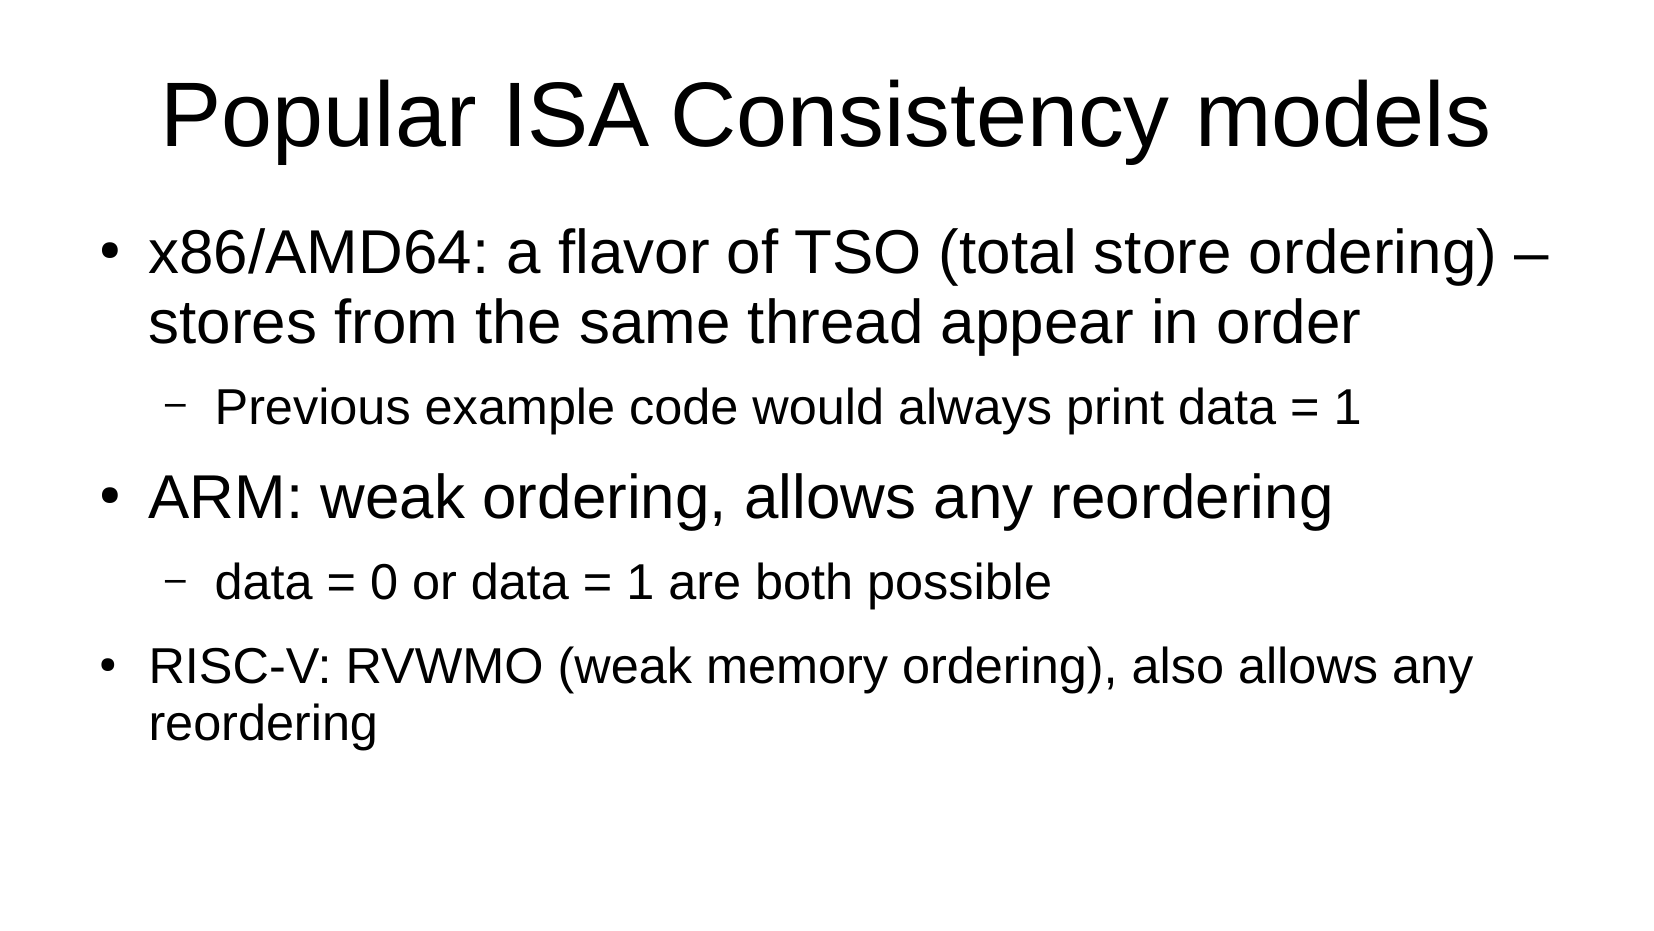

# Popular ISA Consistency models
x86/AMD64: a flavor of TSO (total store ordering) – stores from the same thread appear in order
Previous example code would always print data = 1
ARM: weak ordering, allows any reordering
data = 0 or data = 1 are both possible
RISC-V: RVWMO (weak memory ordering), also allows any reordering